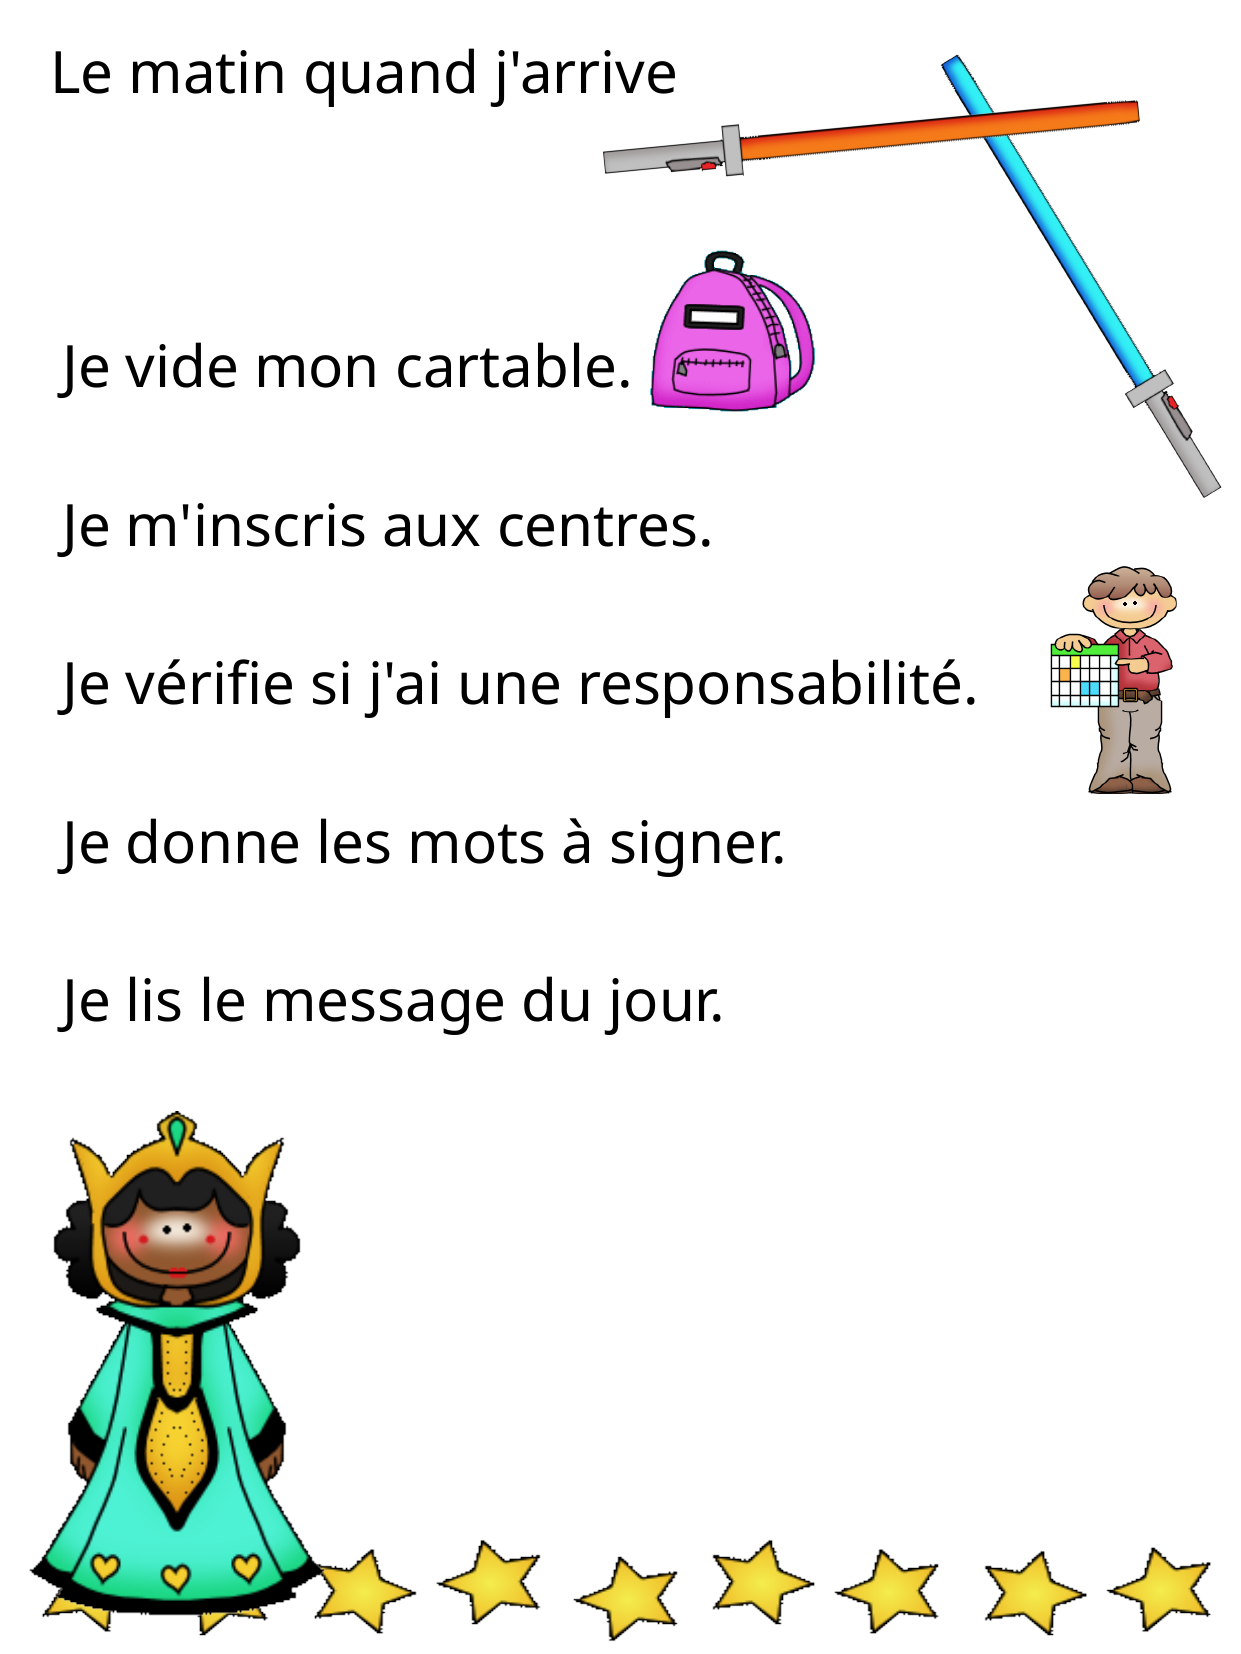

Le matin quand j'arrive
Je vide mon cartable.
Je m'inscris aux centres.
Je vérifie si j'ai une responsabilité.
Je donne les mots à signer.
Je lis le message du jour.